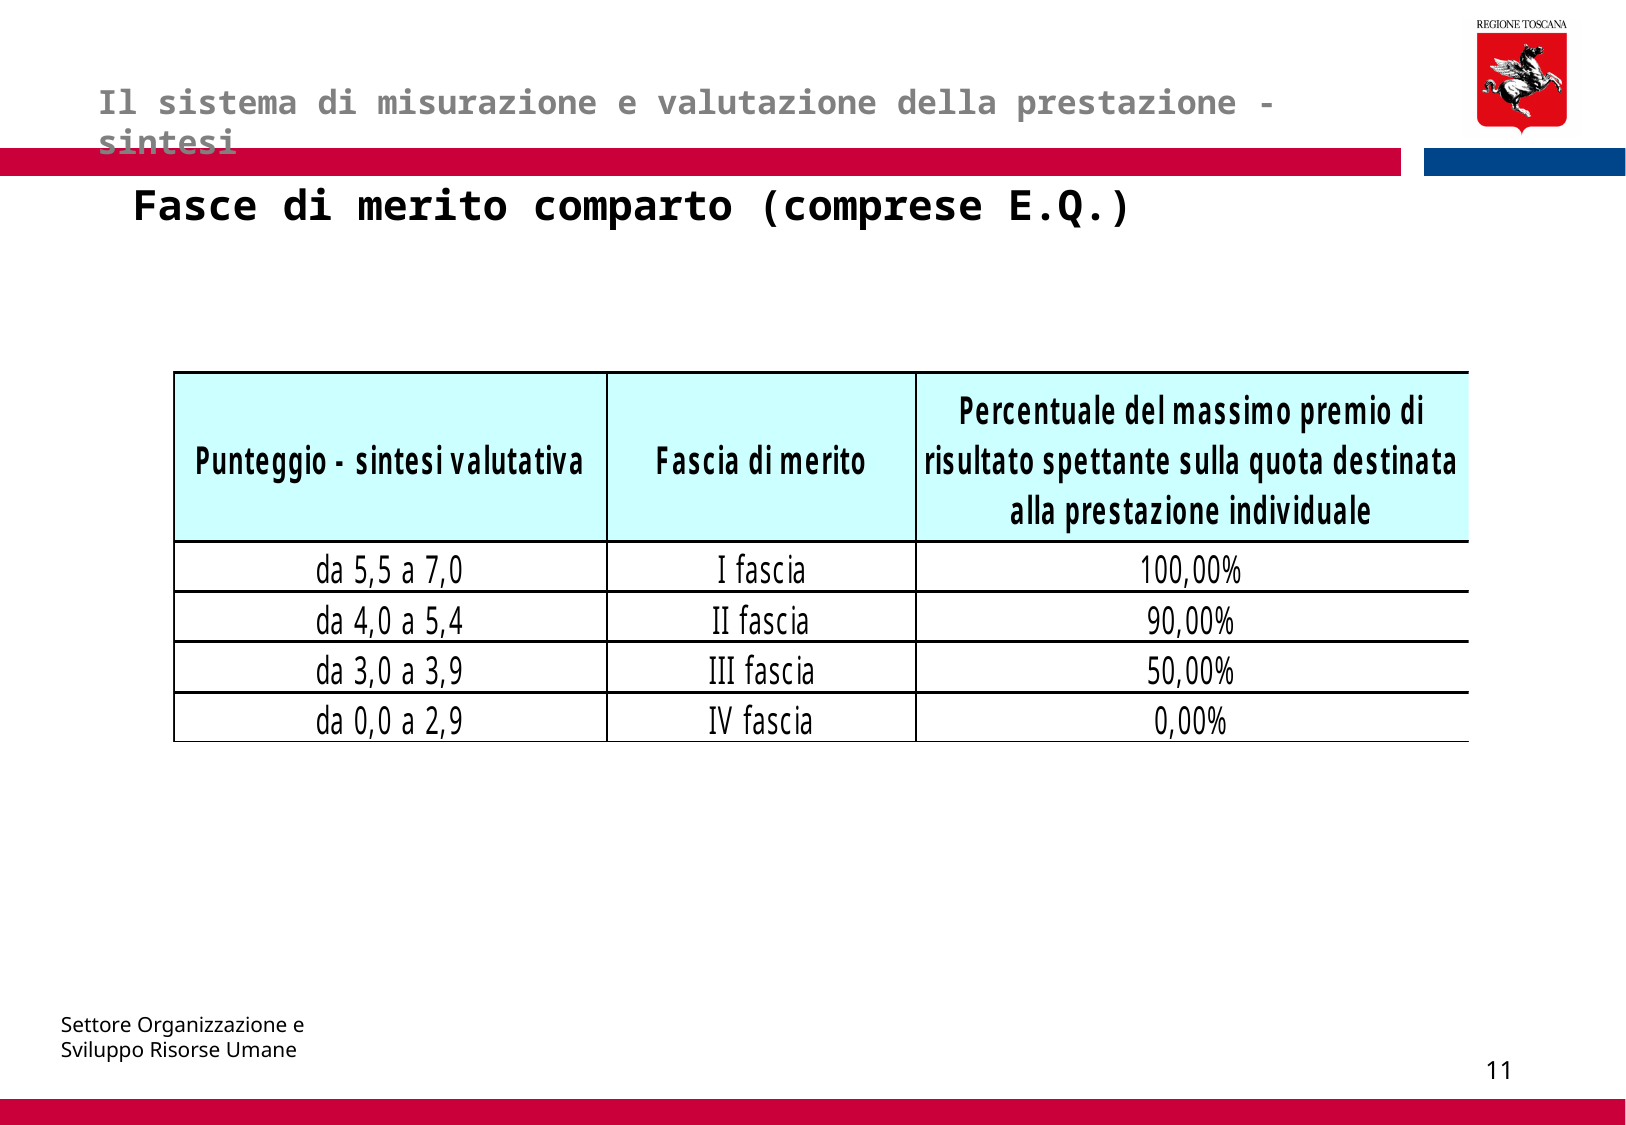

Il sistema di misurazione e valutazione della prestazione - sintesi
# Fasce di merito comparto (comprese E.Q.)
Settore Organizzazione e
Sviluppo Risorse Umane